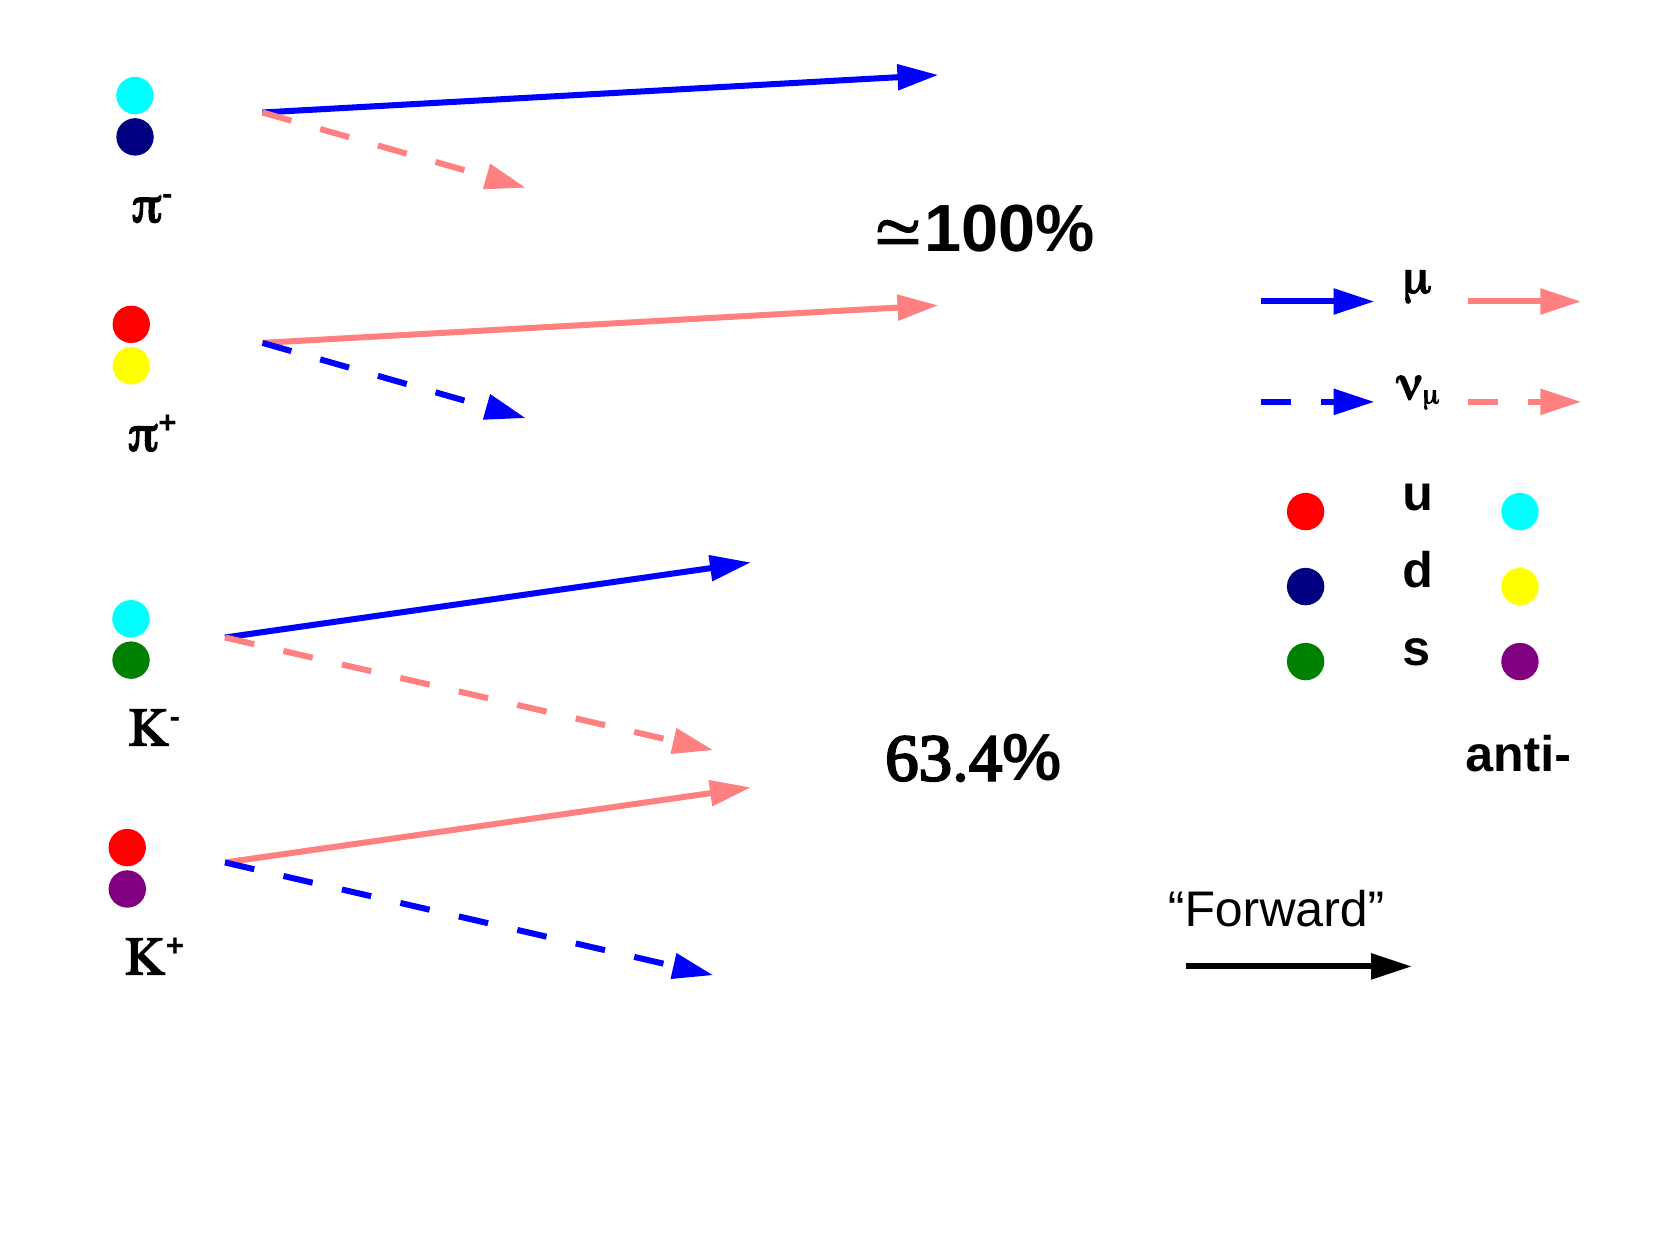

-
≃100%
m
nm
+
u
d
K-
63.4%
K+
s
anti-
“Forward”